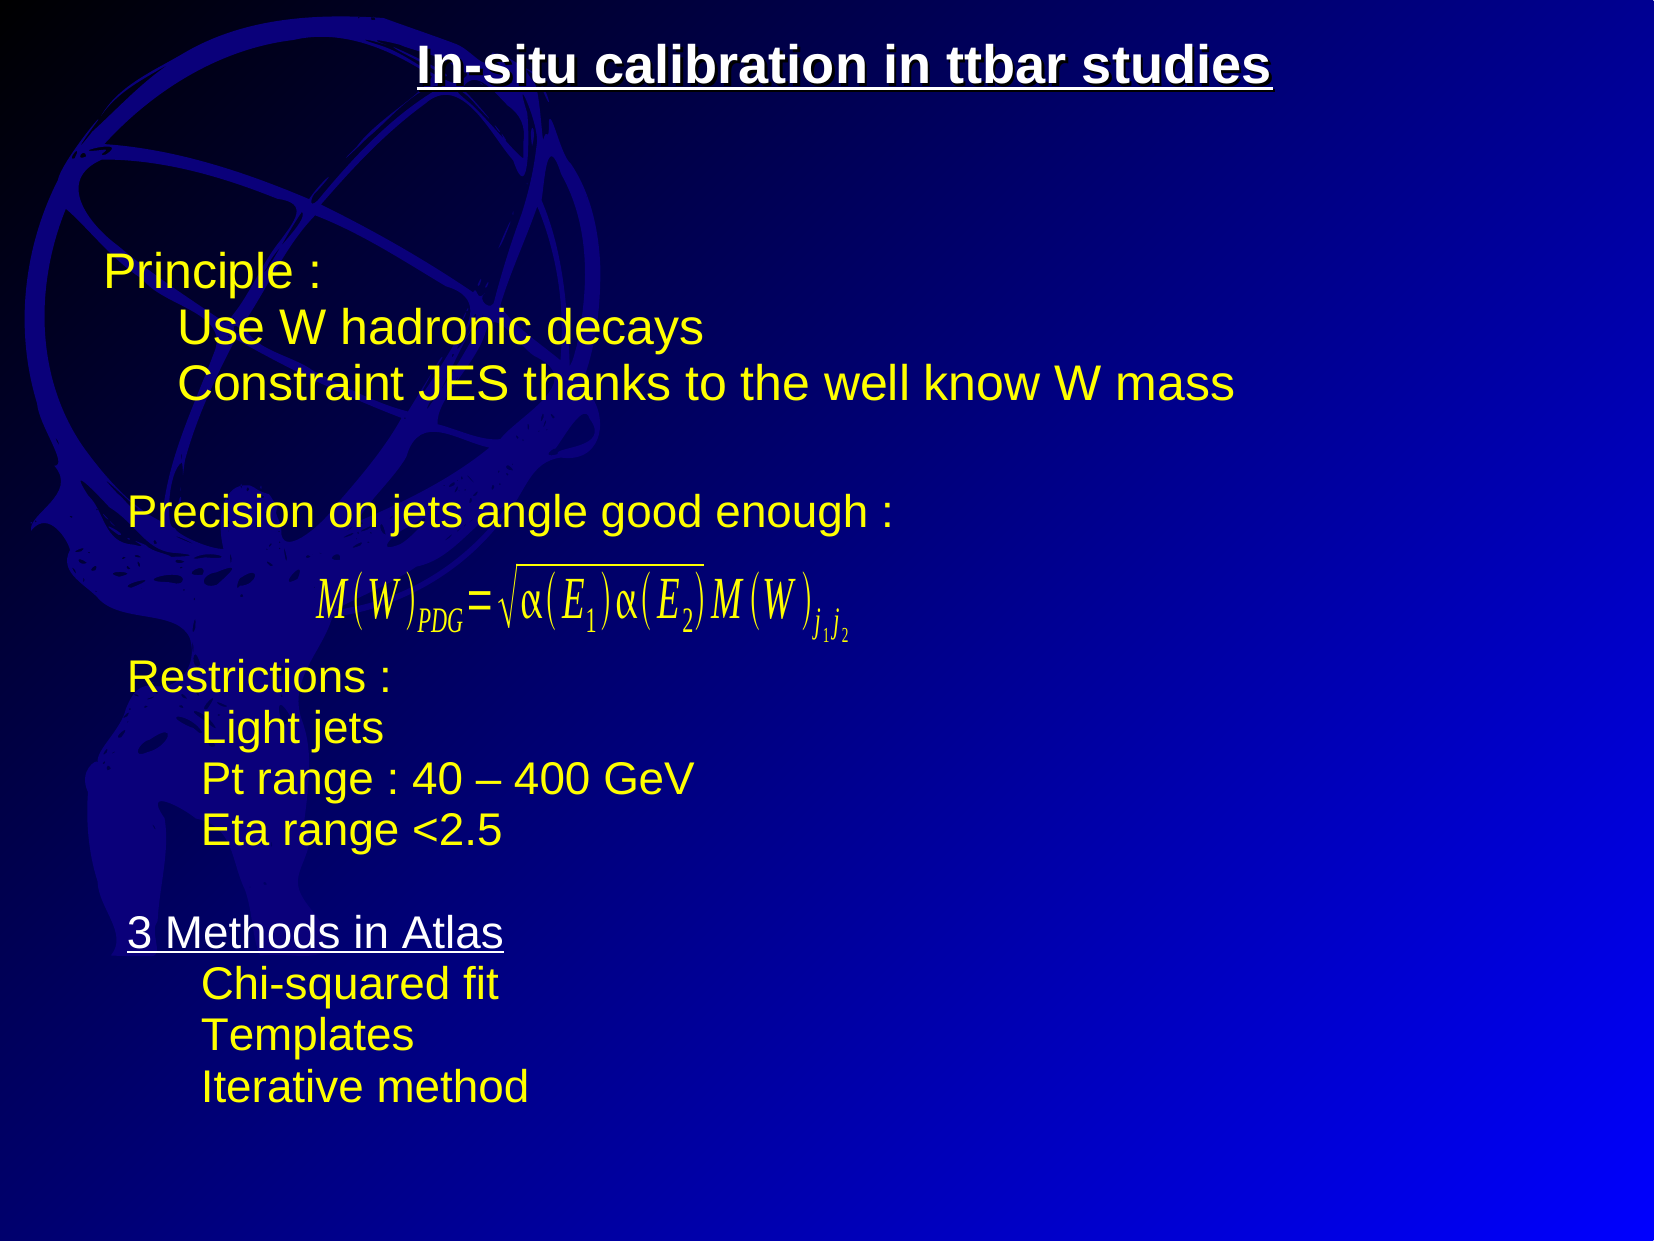

In-situ calibration in ttbar studies
Principle :
	Use W hadronic decays
	Constraint JES thanks to the well know W mass
Precision on jets angle good enough :
Restrictions :
	Light jets
	Pt range : 40 – 400 GeV
	Eta range <2.5
3 Methods in Atlas
	Chi-squared fit
	Templates
	Iterative method